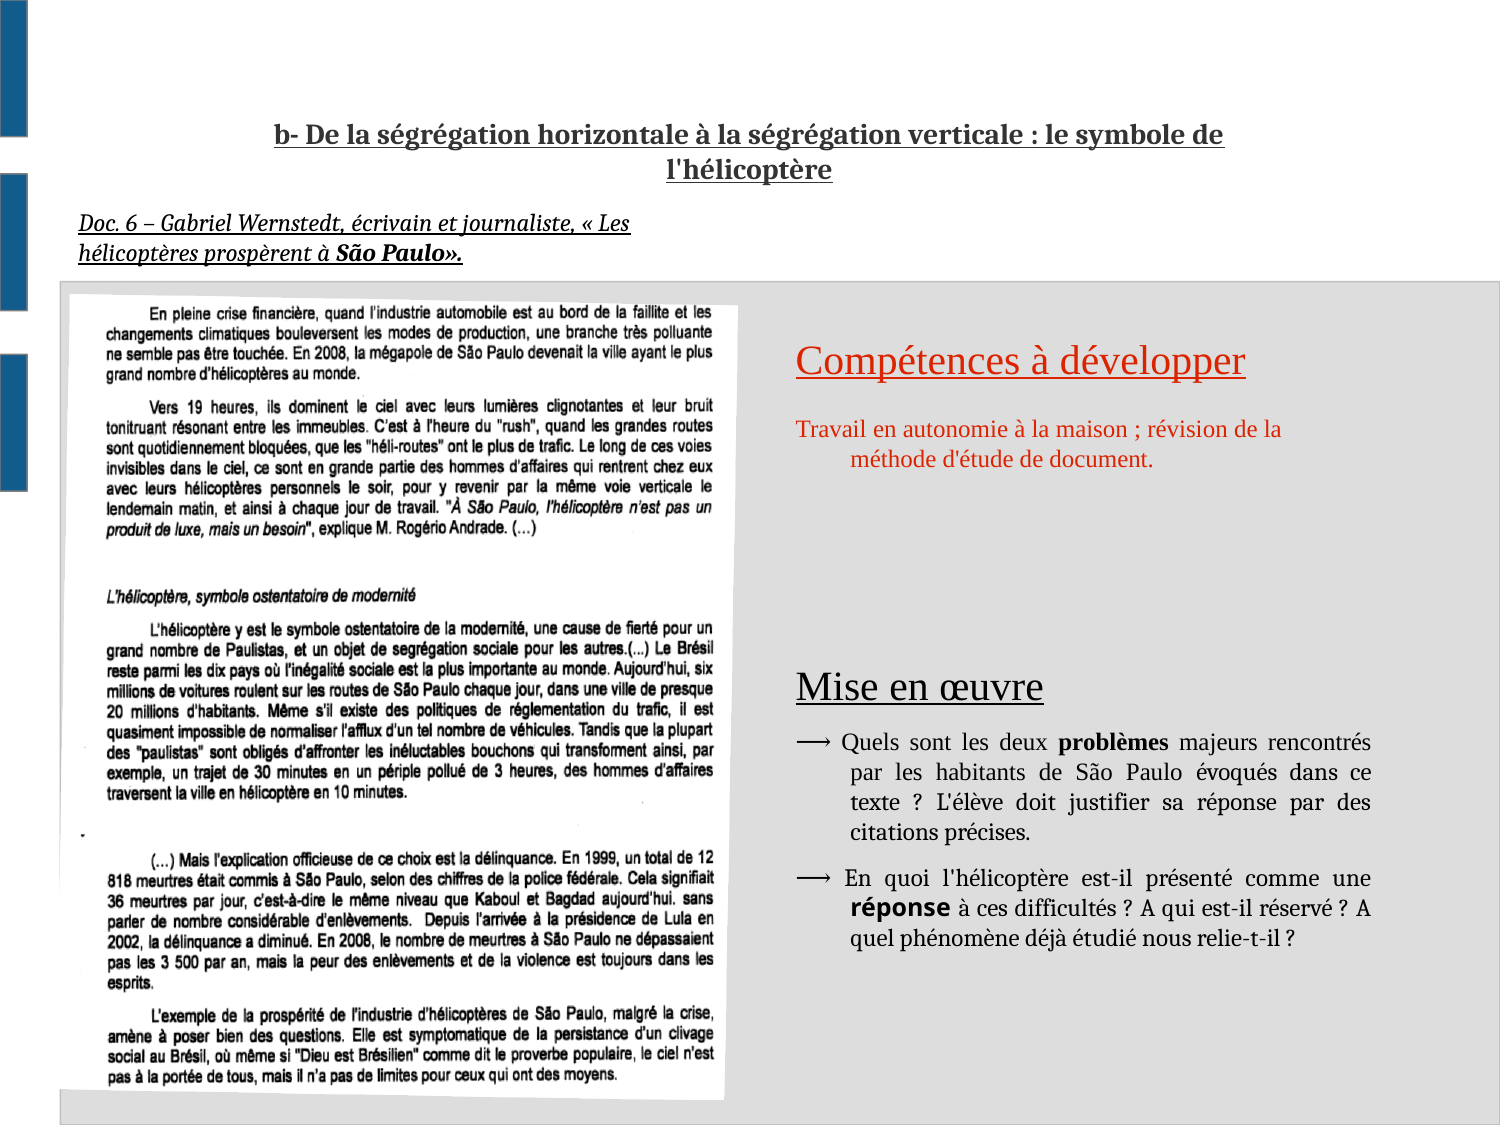

# b- De la ségrégation horizontale à la ségrégation verticale : le symbole de l'hélicoptère
Doc. 6 – Gabriel Wernstedt, écrivain et journaliste, « Les hélicoptères prospèrent à São Paulo».
Compétences à développer
Travail en autonomie à la maison ; révision de la méthode d'étude de document.
Mise en œuvre
⟶ Quels sont les deux problèmes majeurs rencontrés par les habitants de São Paulo évoqués dans ce texte ? L'élève doit justifier sa réponse par des citations précises.
⟶ En quoi l'hélicoptère est-il présenté comme une réponse à ces difficultés ? A qui est-il réservé ? A quel phénomène déjà étudié nous relie-t-il ?